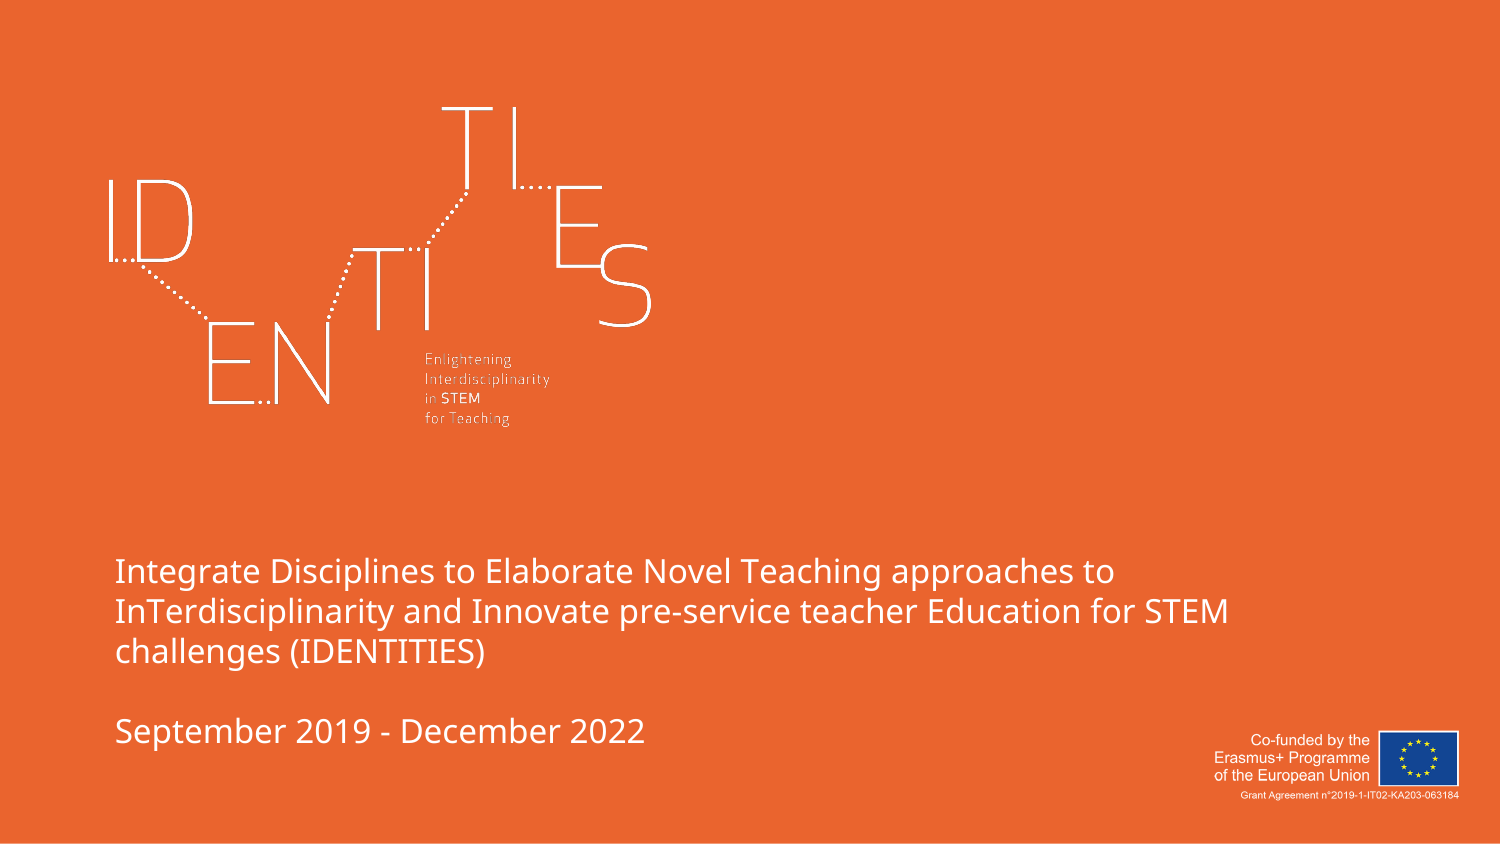

Integrate Disciplines to Elaborate Novel Teaching approaches to InTerdisciplinarity and Innovate pre-service teacher Education for STEM challenges (IDENTITIES)
September 2019 - December 2022